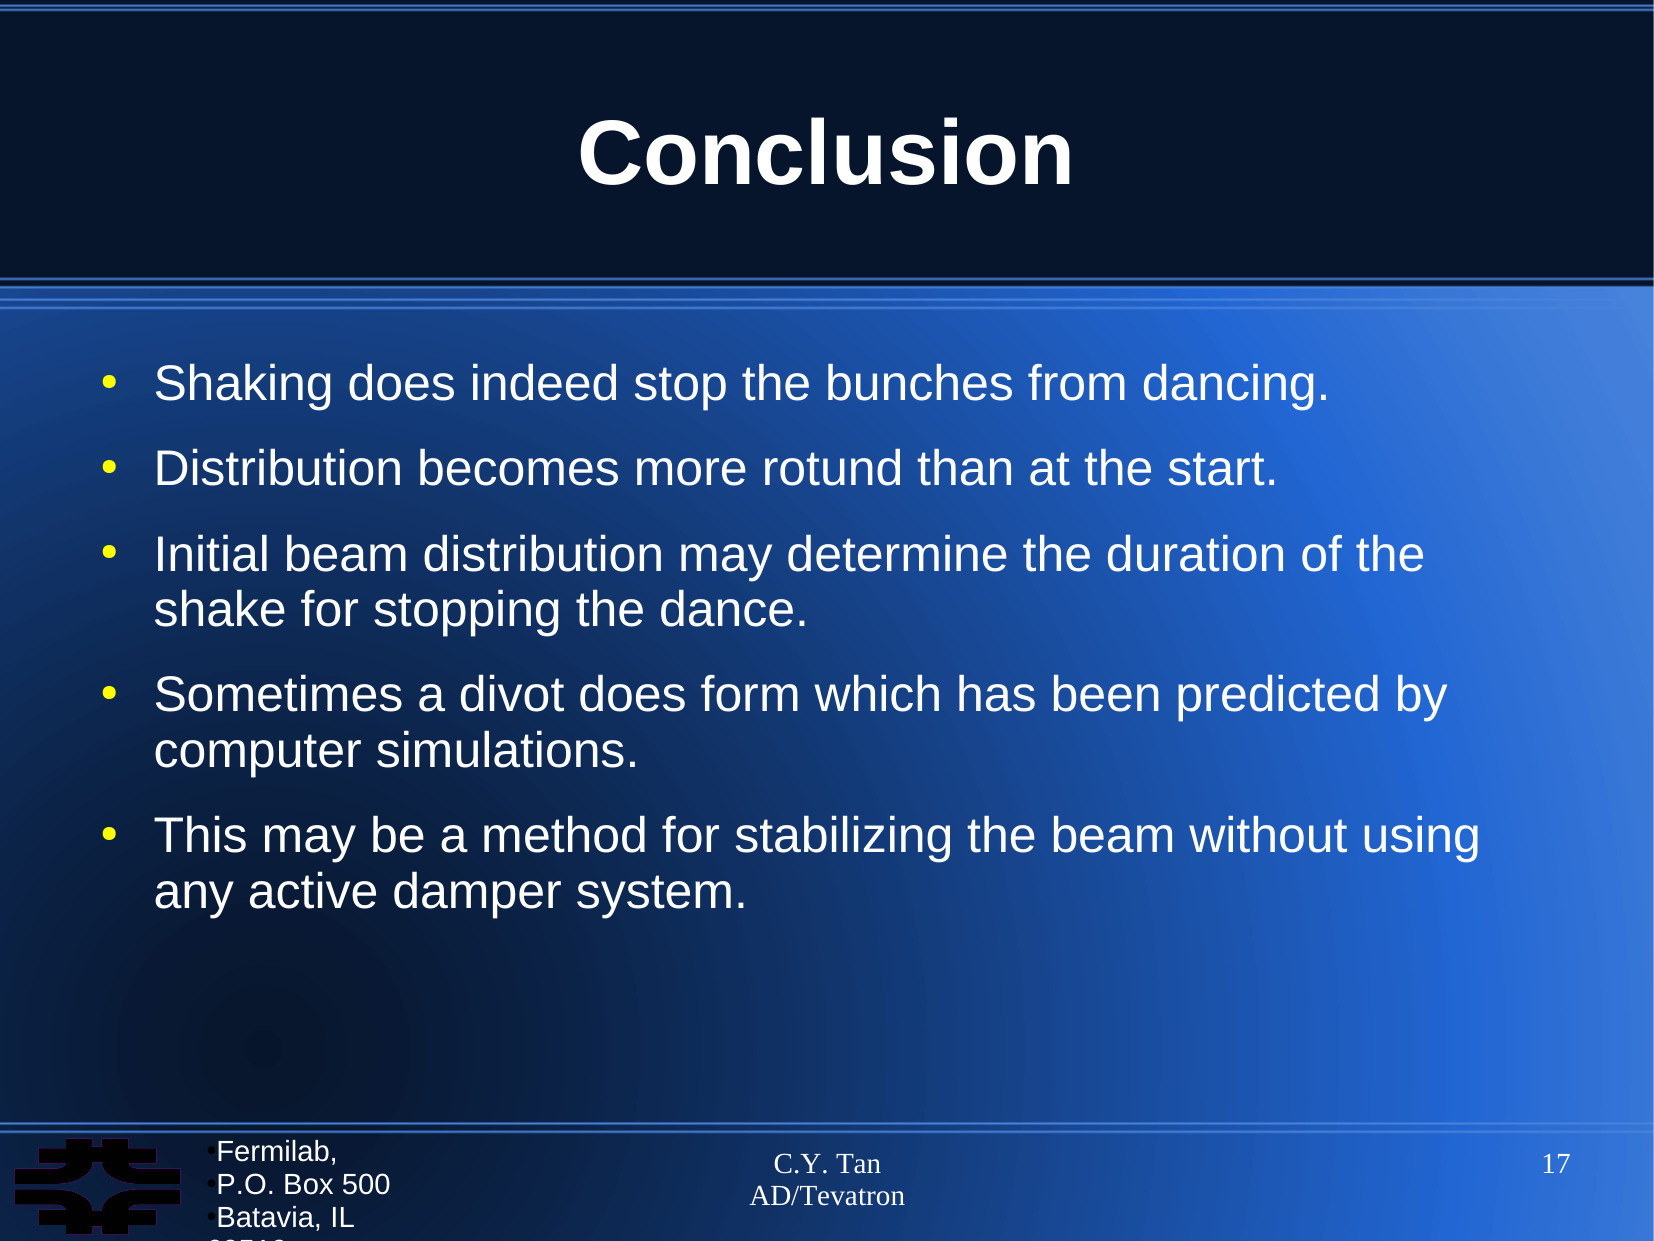

# Conclusion
Shaking does indeed stop the bunches from dancing.
Distribution becomes more rotund than at the start.
Initial beam distribution may determine the duration of the shake for stopping the dance.
Sometimes a divot does form which has been predicted by computer simulations.
This may be a method for stabilizing the beam without using any active damper system.
17